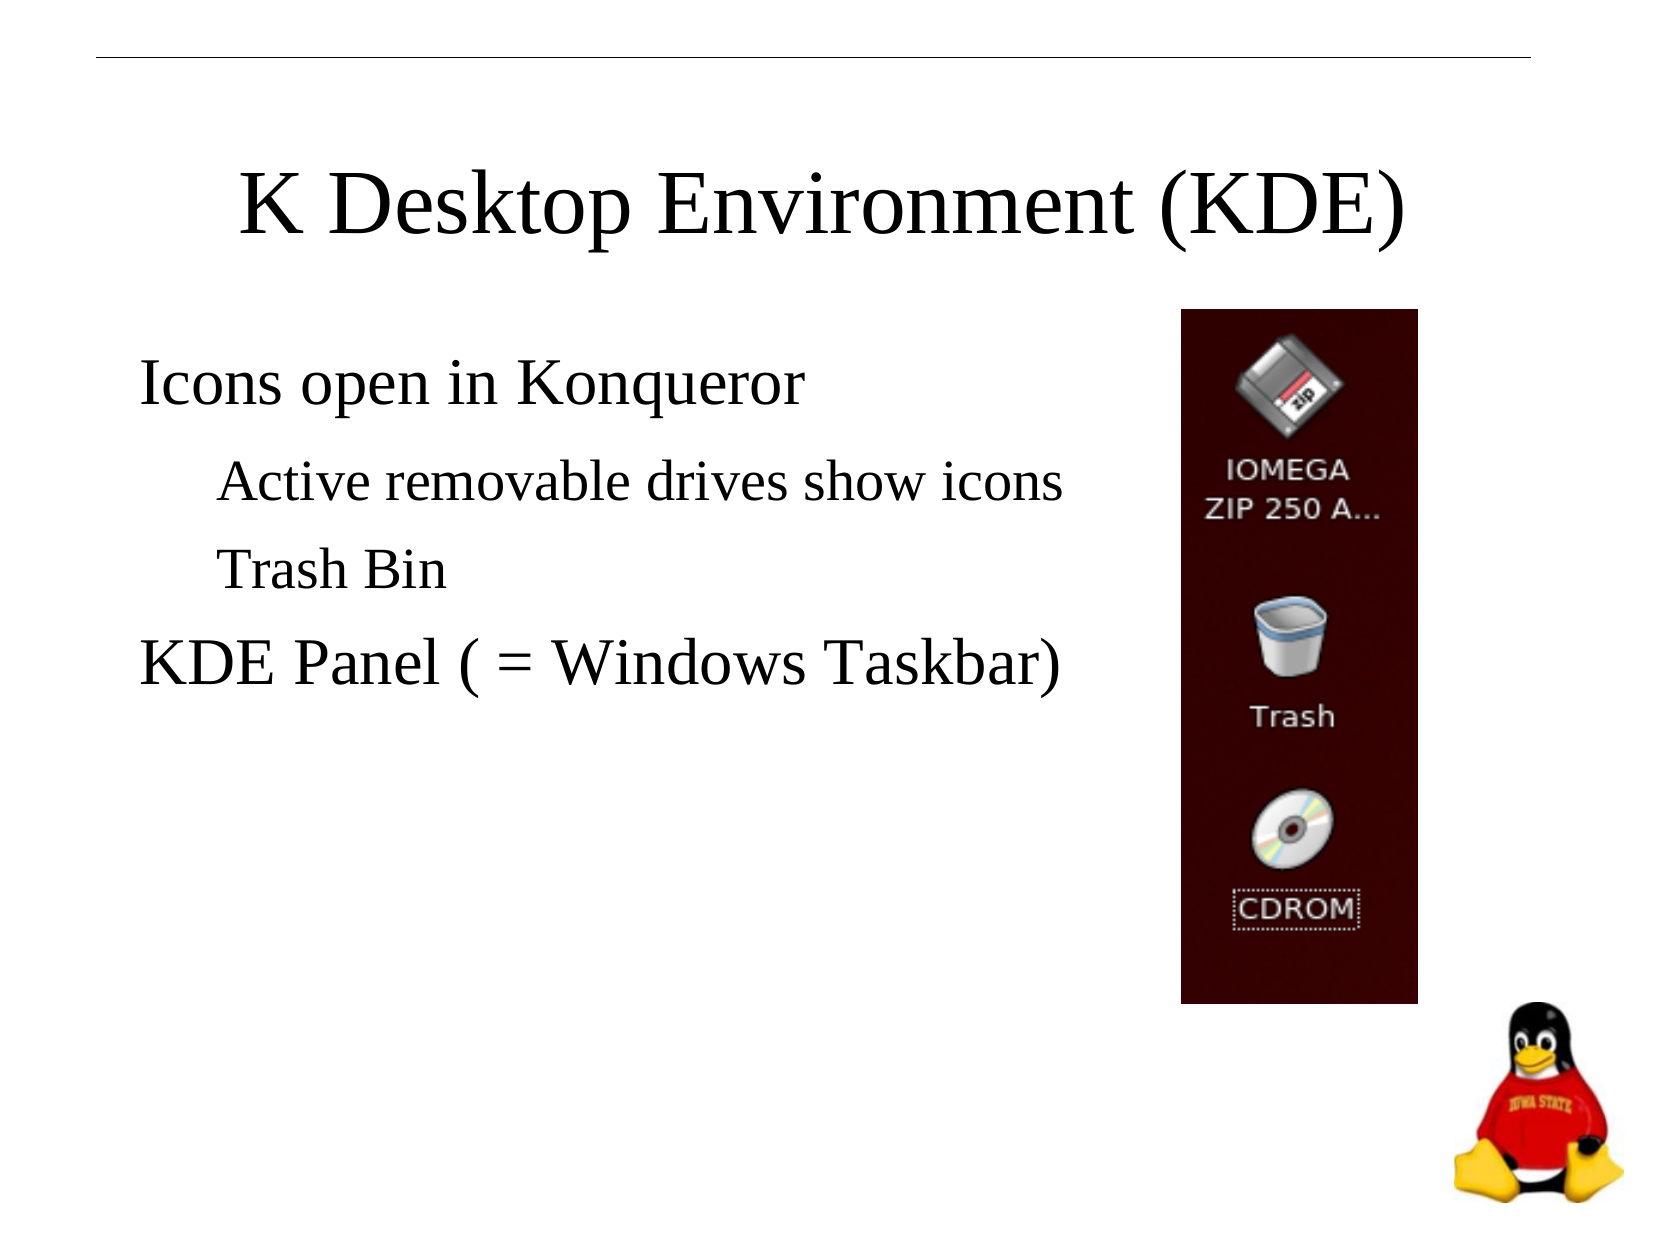

# K Desktop Environment (KDE)
Icons open in Konqueror
Active removable drives show icons
Trash Bin
KDE Panel ( = Windows Taskbar)